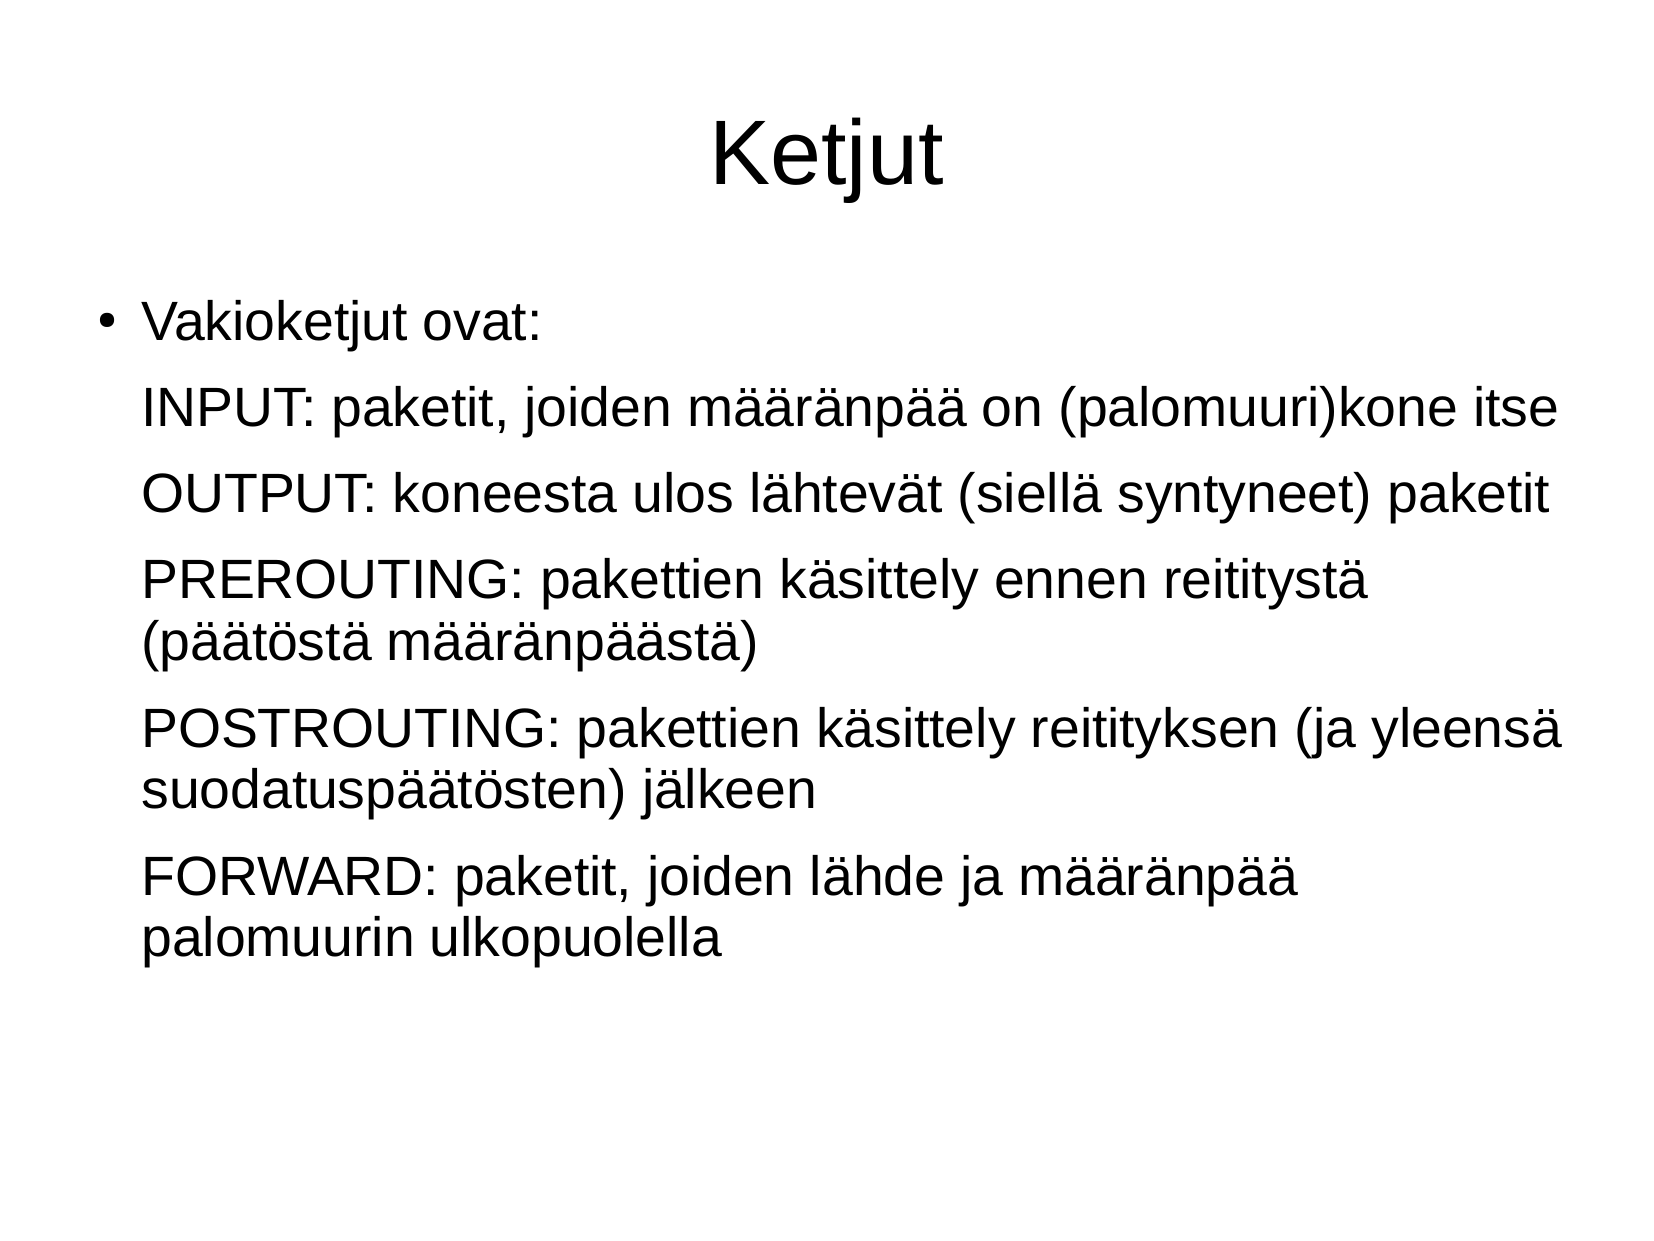

# Ketjut
Vakioketjut ovat:
INPUT: paketit, joiden määränpää on (palomuuri)kone itse
OUTPUT: koneesta ulos lähtevät (siellä syntyneet) paketit
PREROUTING: pakettien käsittely ennen reititystä (päätöstä määränpäästä)
POSTROUTING: pakettien käsittely reitityksen (ja yleensä suodatuspäätösten) jälkeen
FORWARD: paketit, joiden lähde ja määränpää palomuurin ulkopuolella